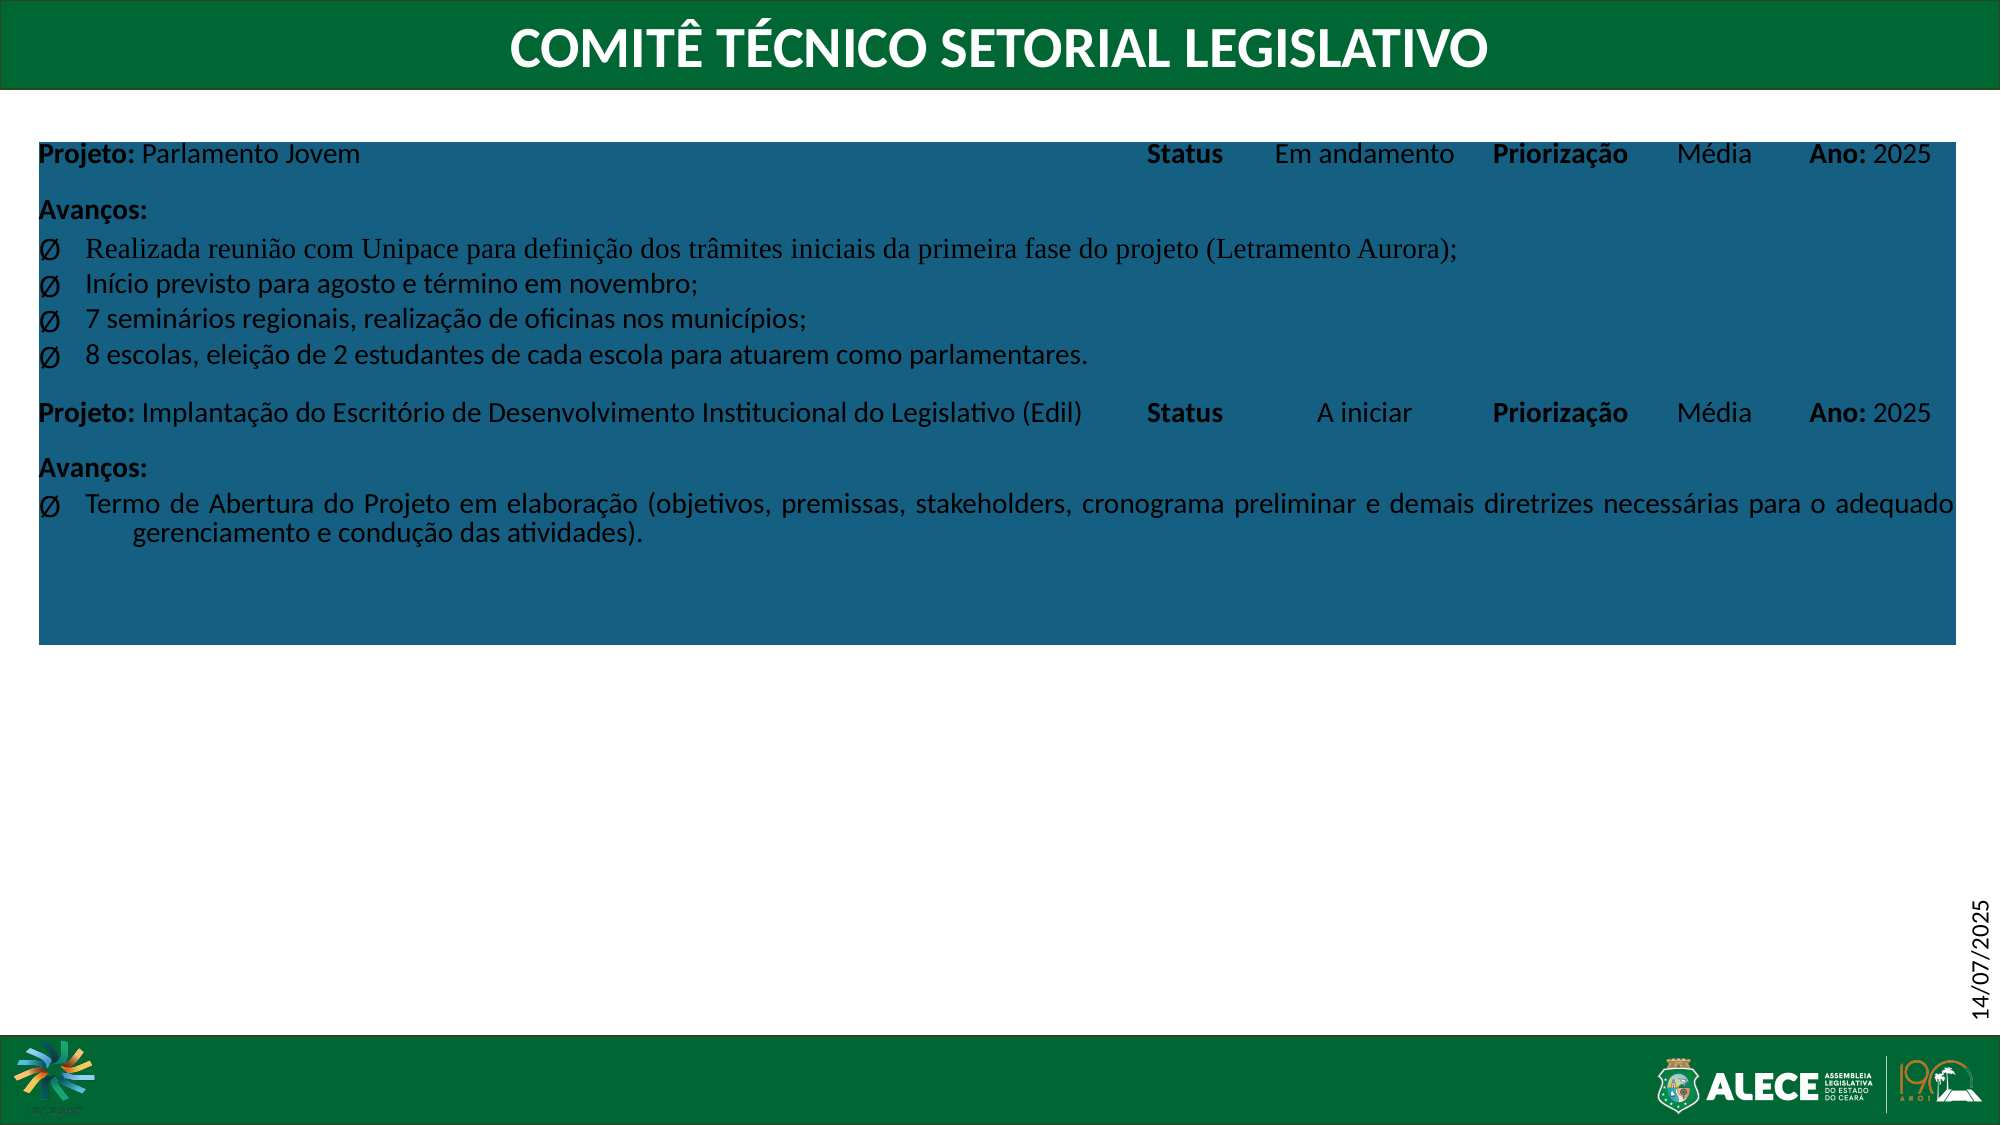

COMITÊ TÉCNICO SETORIAL LEGISLATIVO
| Projeto: Parlamento Jovem | Status | Em andamento | Priorização | Média | Ano: 2025 |
| --- | --- | --- | --- | --- | --- |
| Avanços: Realizada reunião com Unipace para definição dos trâmites iniciais da primeira fase do projeto (Letramento Aurora); Início previsto para agosto e término em novembro; 7 seminários regionais, realização de oficinas nos municípios; 8 escolas, eleição de 2 estudantes de cada escola para atuarem como parlamentares. | | | | | |
| Projeto: Implantação do Escritório de Desenvolvimento Institucional do Legislativo (Edil) | Status | A iniciar | Priorização | Média | Ano: 2025 |
| Avanços: Termo de Abertura do Projeto em elaboração (objetivos, premissas, stakeholders, cronograma preliminar e demais diretrizes necessárias para o adequado gerenciamento e condução das atividades). | | | | | |
14/07/2025